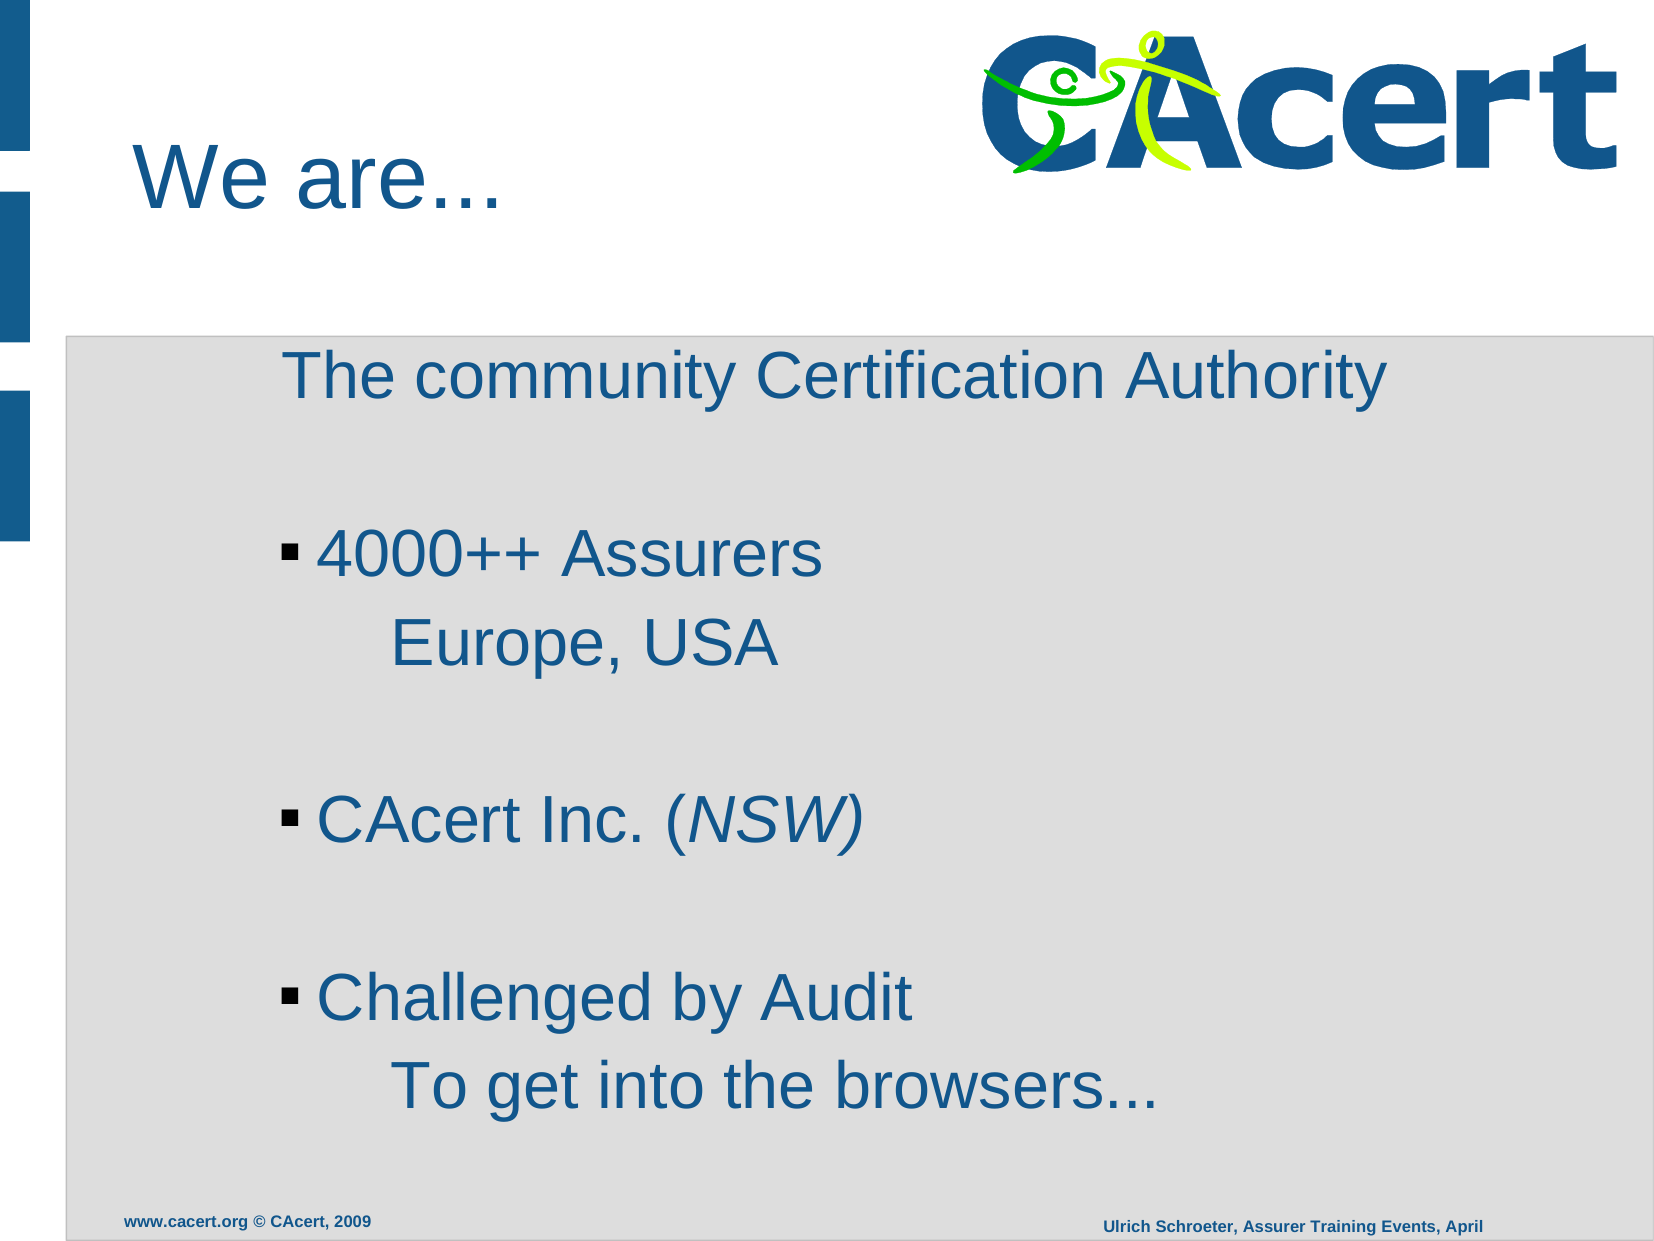

We are...
The community Certification Authority
 4000++ Assurers
 Europe, USA
 CAcert Inc. (NSW)
 Challenged by Audit
 To get into the browsers...